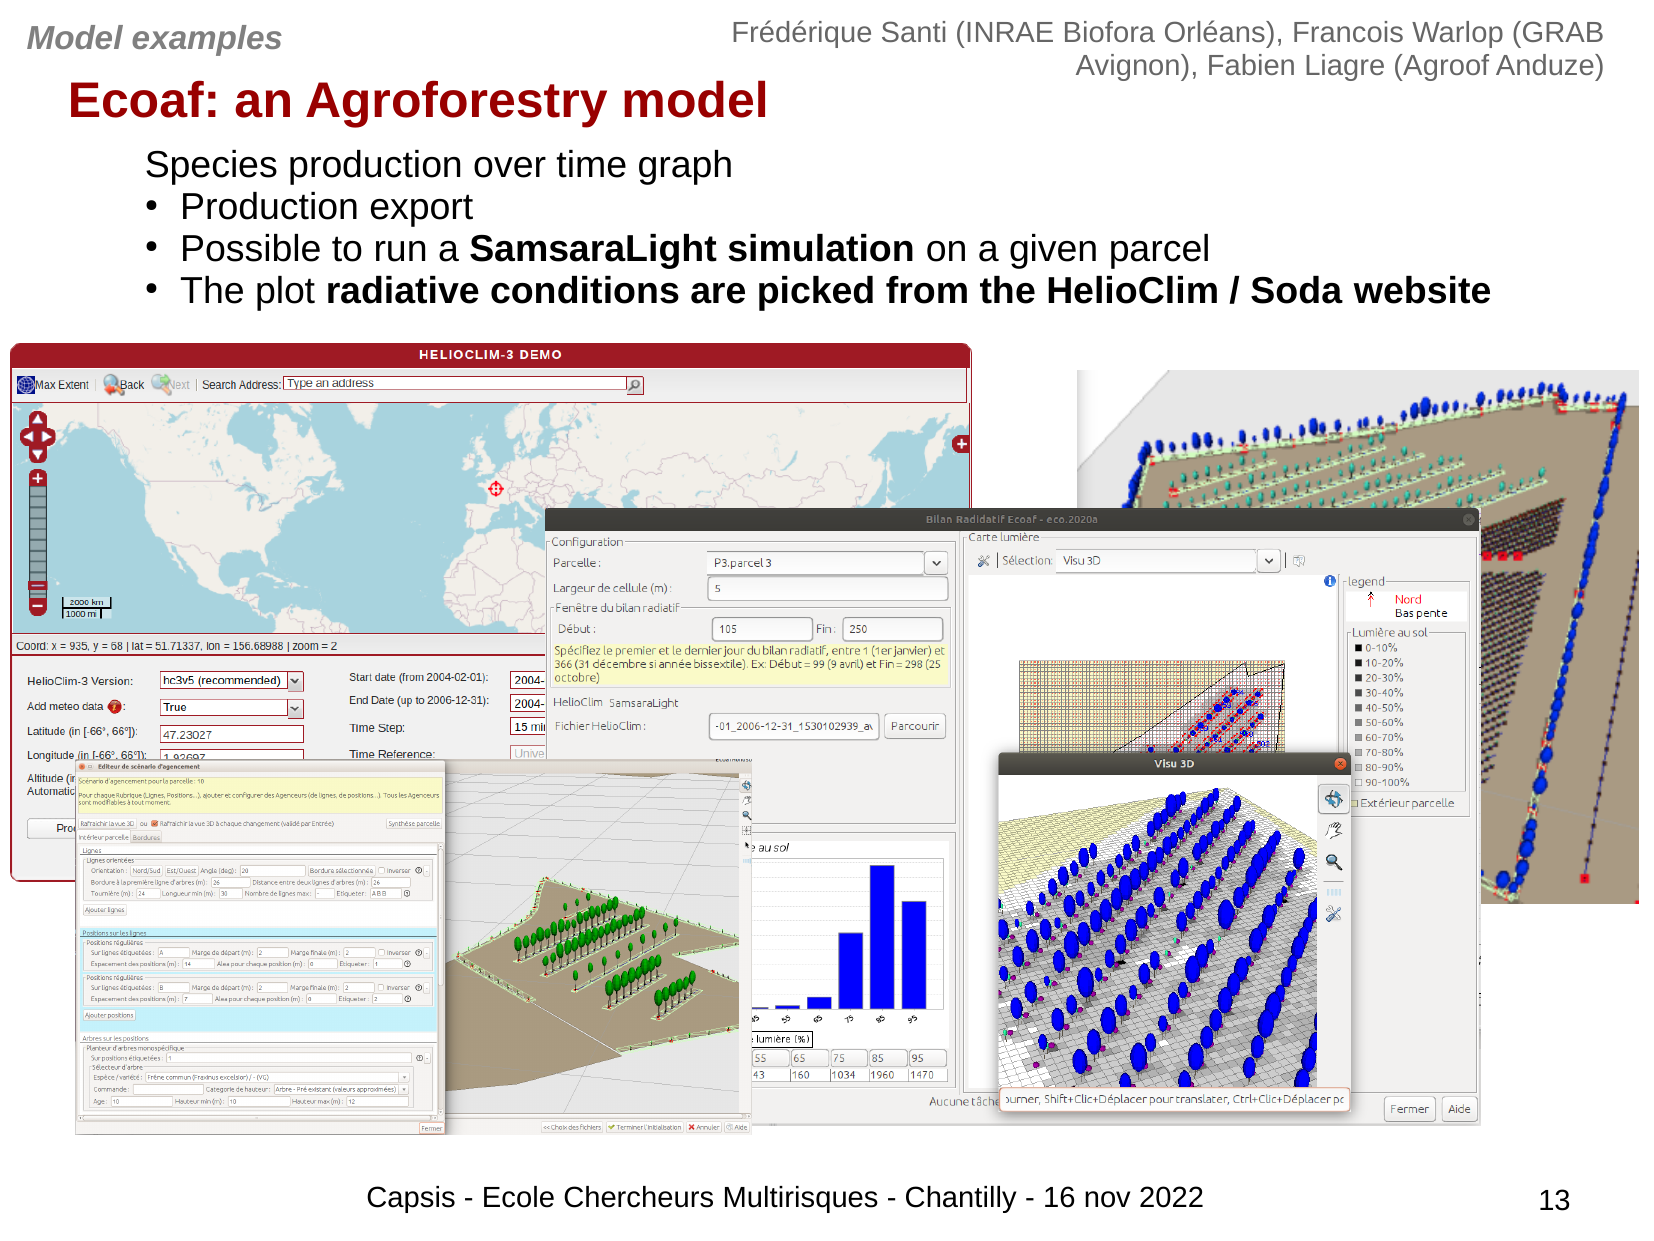

Frédérique Santi (INRAE Biofora Orléans), Francois Warlop (GRAB Avignon), Fabien Liagre (Agroof Anduze)
Model examples
Ecoaf: an Agroforestry model
Species production over time graph
Production export
Possible to run a SamsaraLight simulation on a given parcel
The plot radiative conditions are picked from the HelioClim / Soda website
13